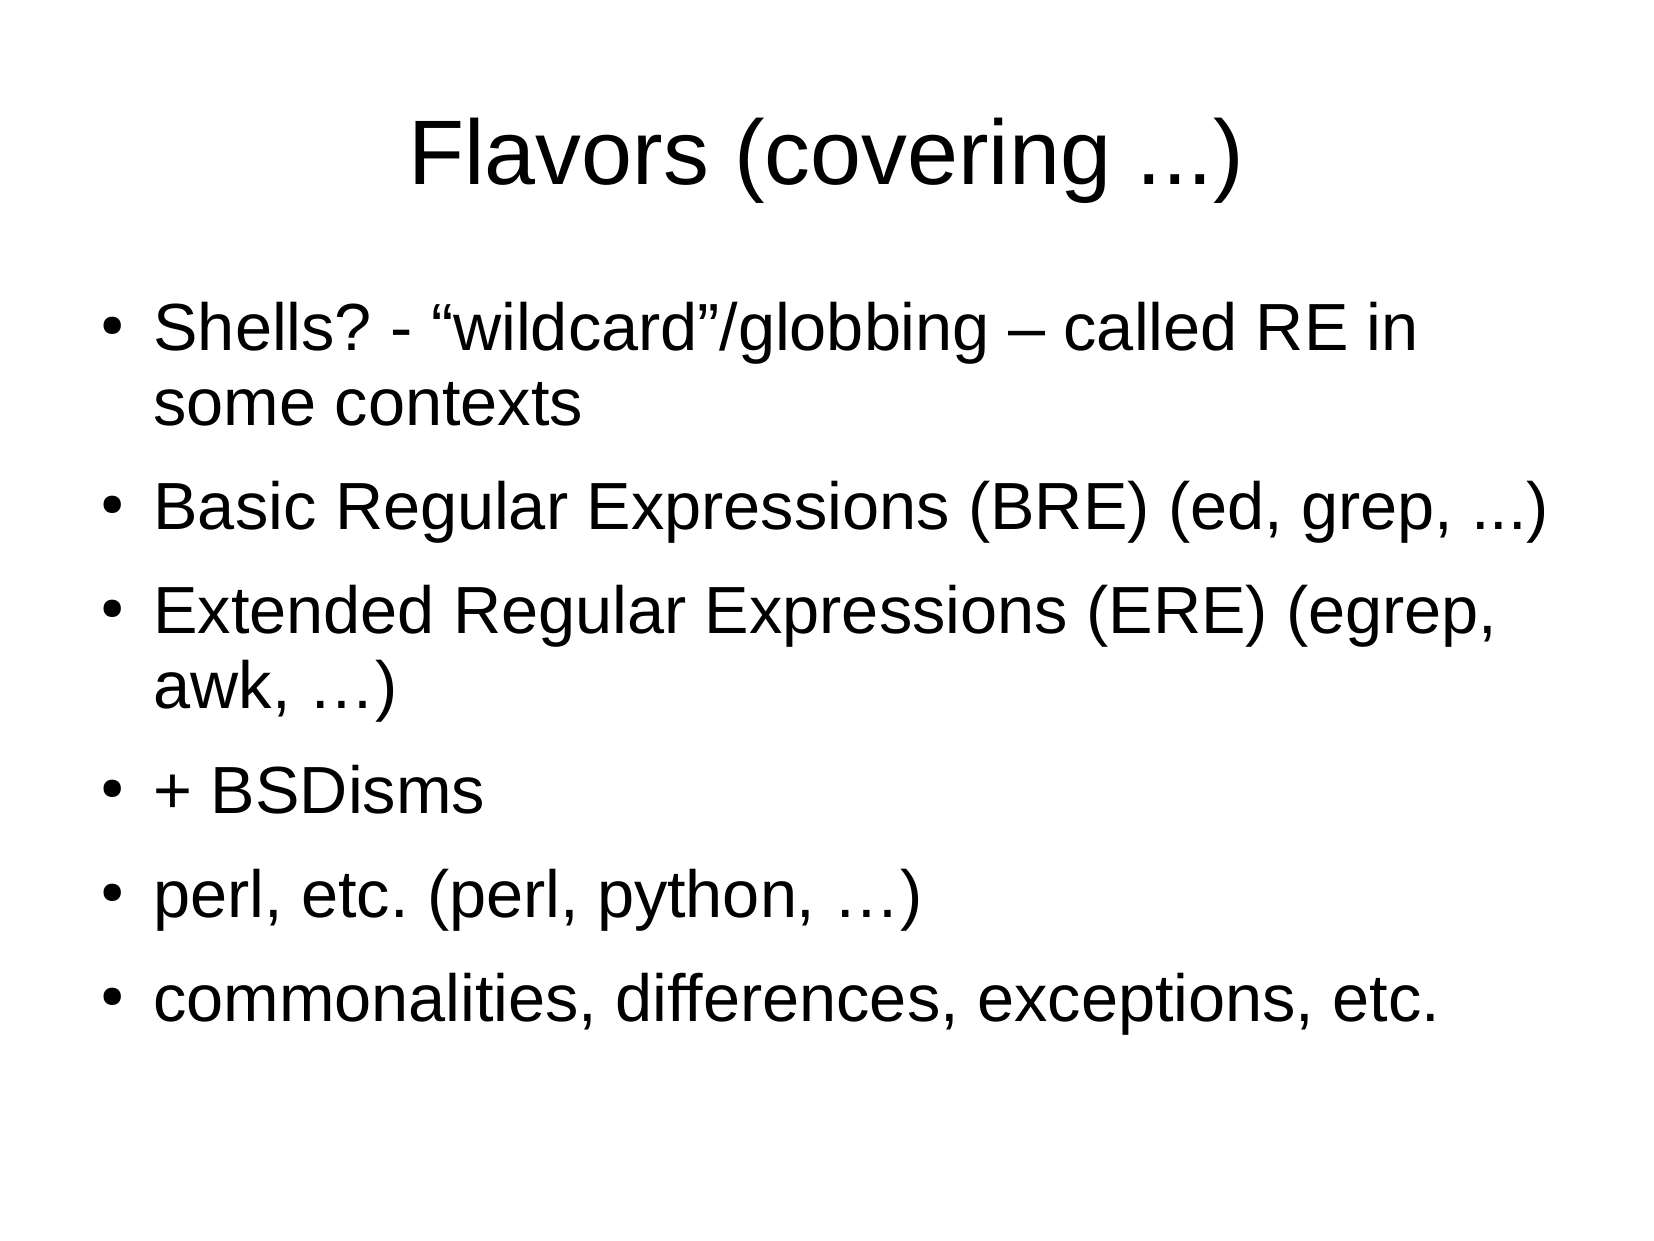

# Flavors (covering ...)
Shells? - “wildcard”/globbing – called RE in some contexts
Basic Regular Expressions (BRE) (ed, grep, ...)
Extended Regular Expressions (ERE) (egrep, awk, …)
+ BSDisms
perl, etc. (perl, python, …)
commonalities, differences, exceptions, etc.